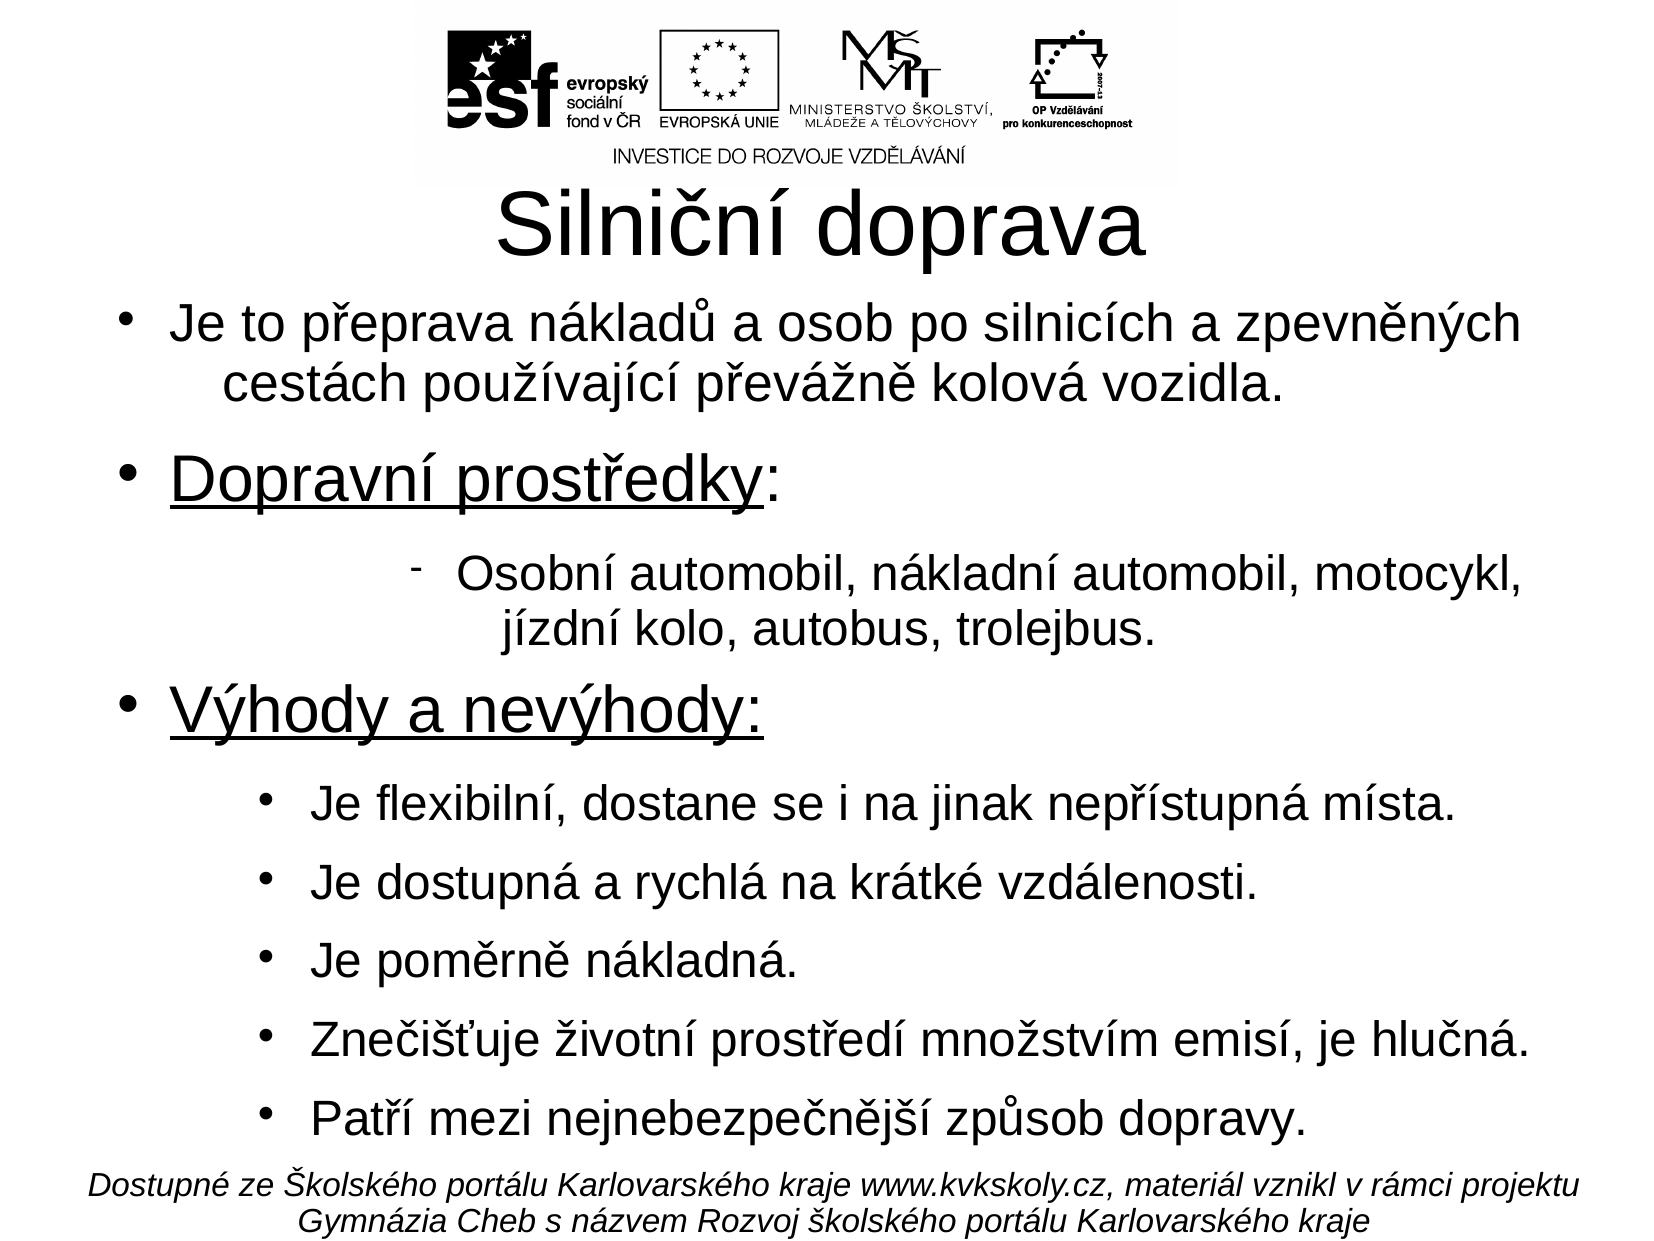

# Silniční doprava
Je to přeprava nákladů a osob po silnicích a zpevněných cestách používající převážně kolová vozidla.
Dopravní prostředky:
Osobní automobil, nákladní automobil, motocykl, jízdní kolo, autobus, trolejbus.
Výhody a nevýhody:
Je flexibilní, dostane se i na jinak nepřístupná místa.
Je dostupná a rychlá na krátké vzdálenosti.
Je poměrně nákladná.
Znečišťuje životní prostředí množstvím emisí, je hlučná.
Patří mezi nejnebezpečnější způsob dopravy.
Dostupné ze Školského portálu Karlovarského kraje www.kvkskoly.cz, materiál vznikl v rámci projektu Gymnázia Cheb s názvem Rozvoj školského portálu Karlovarského kraje